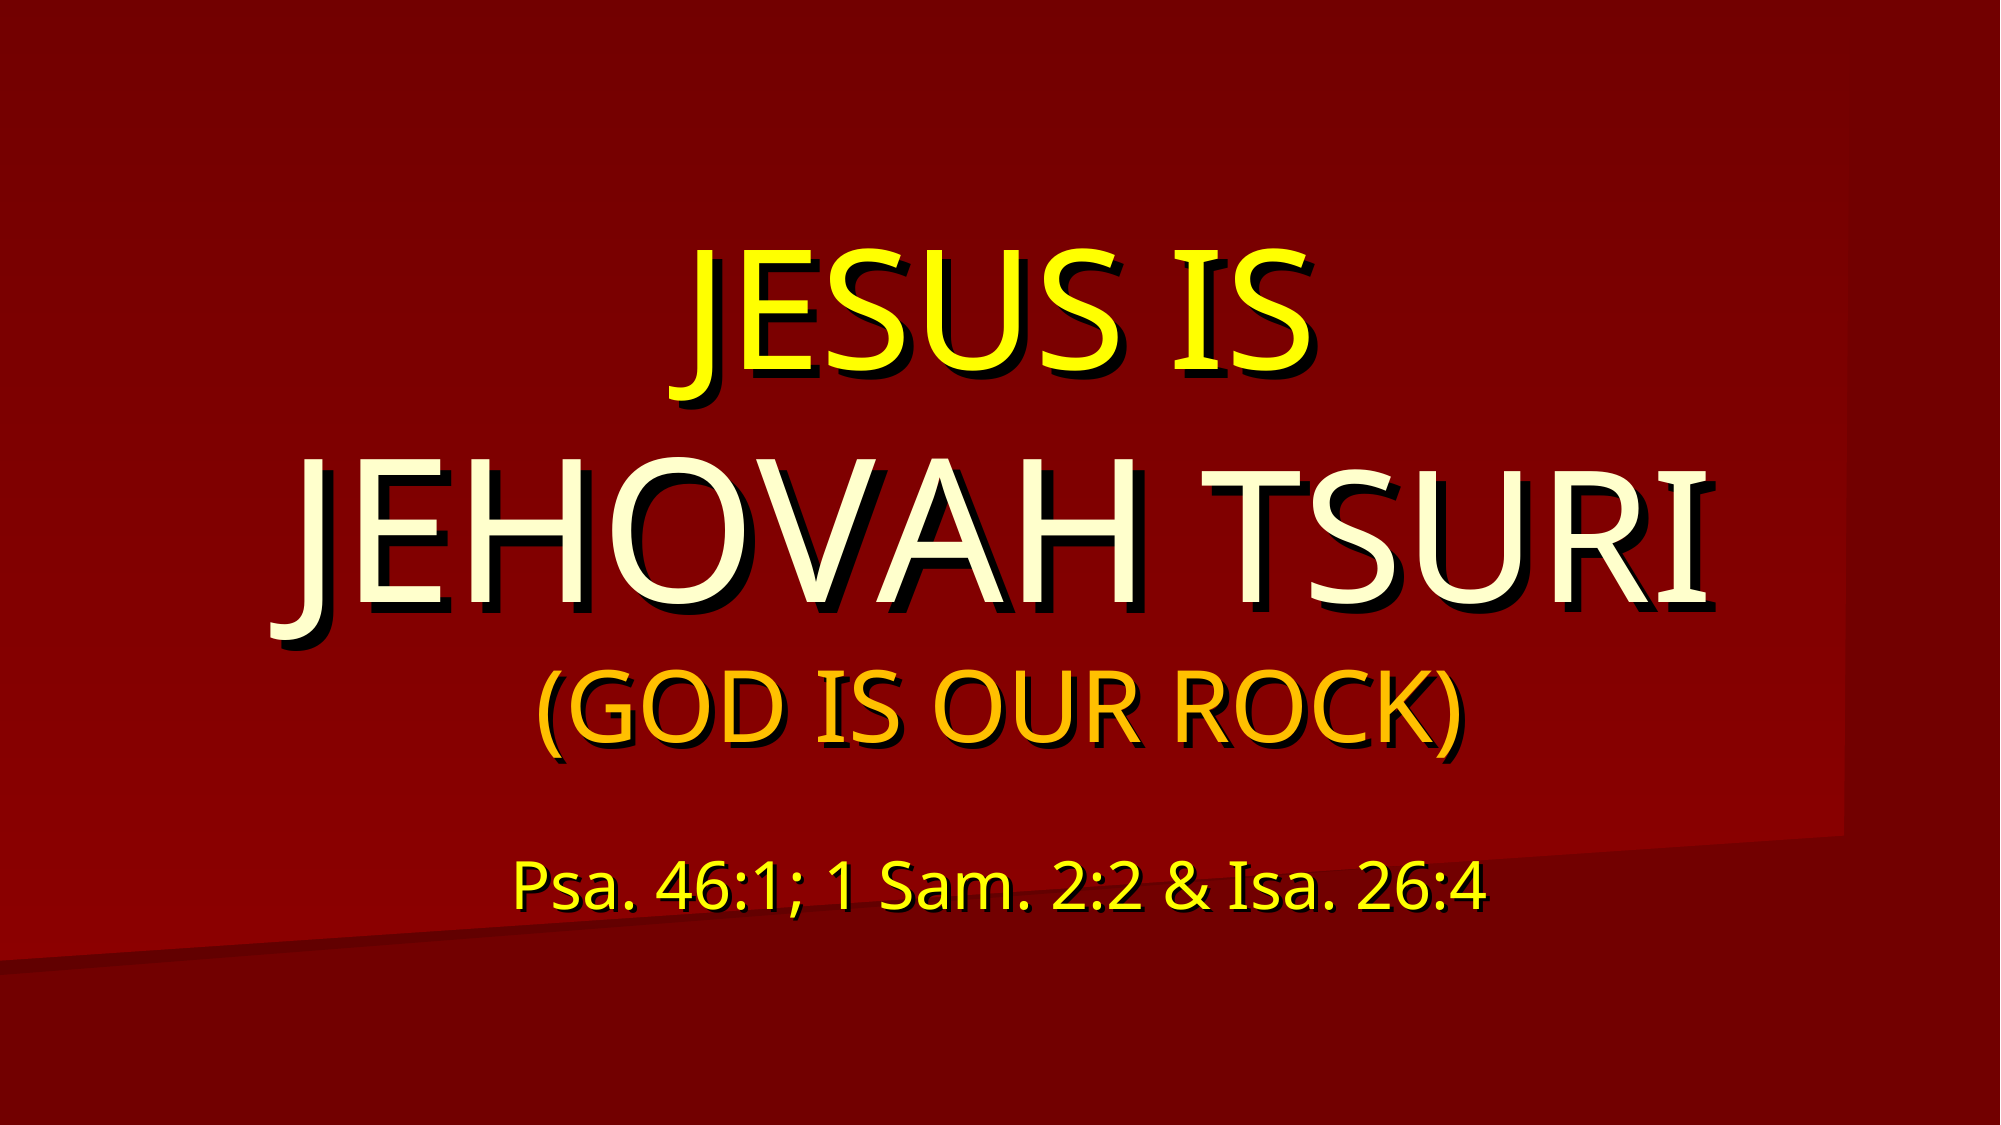

# JESUS IS JEHOVAH TSURI (GOD IS OUR ROCK) Psa. 46:1; 1 Sam. 2:2 & Isa. 26:4